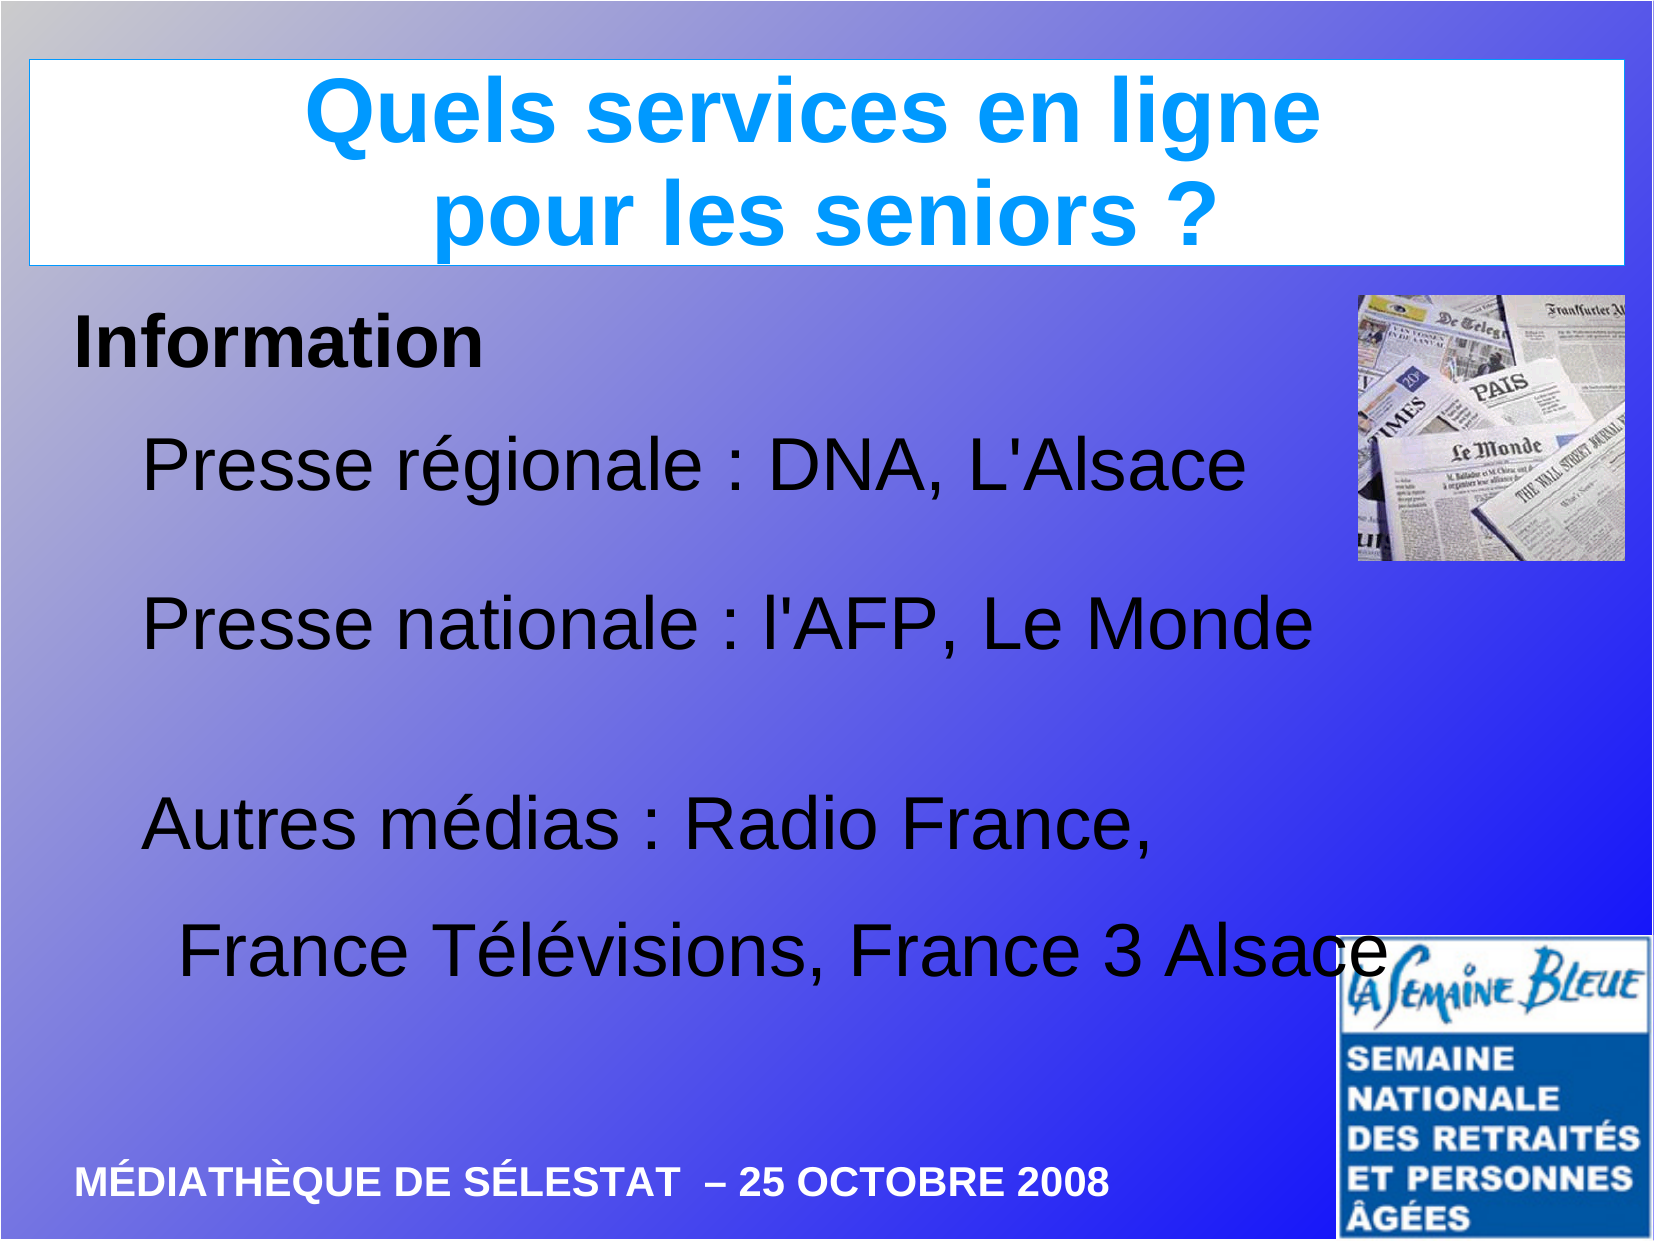

Quels services en ligne
pour les seniors ?
Information
# Presse régionale : DNA, L'Alsace
Presse nationale : l'AFP, Le Monde
Autres médias : Radio France, France Télévisions, France 3 Alsace
MÉDIATHÈQUE DE SÉLESTAT – 25 OCTOBRE 2008